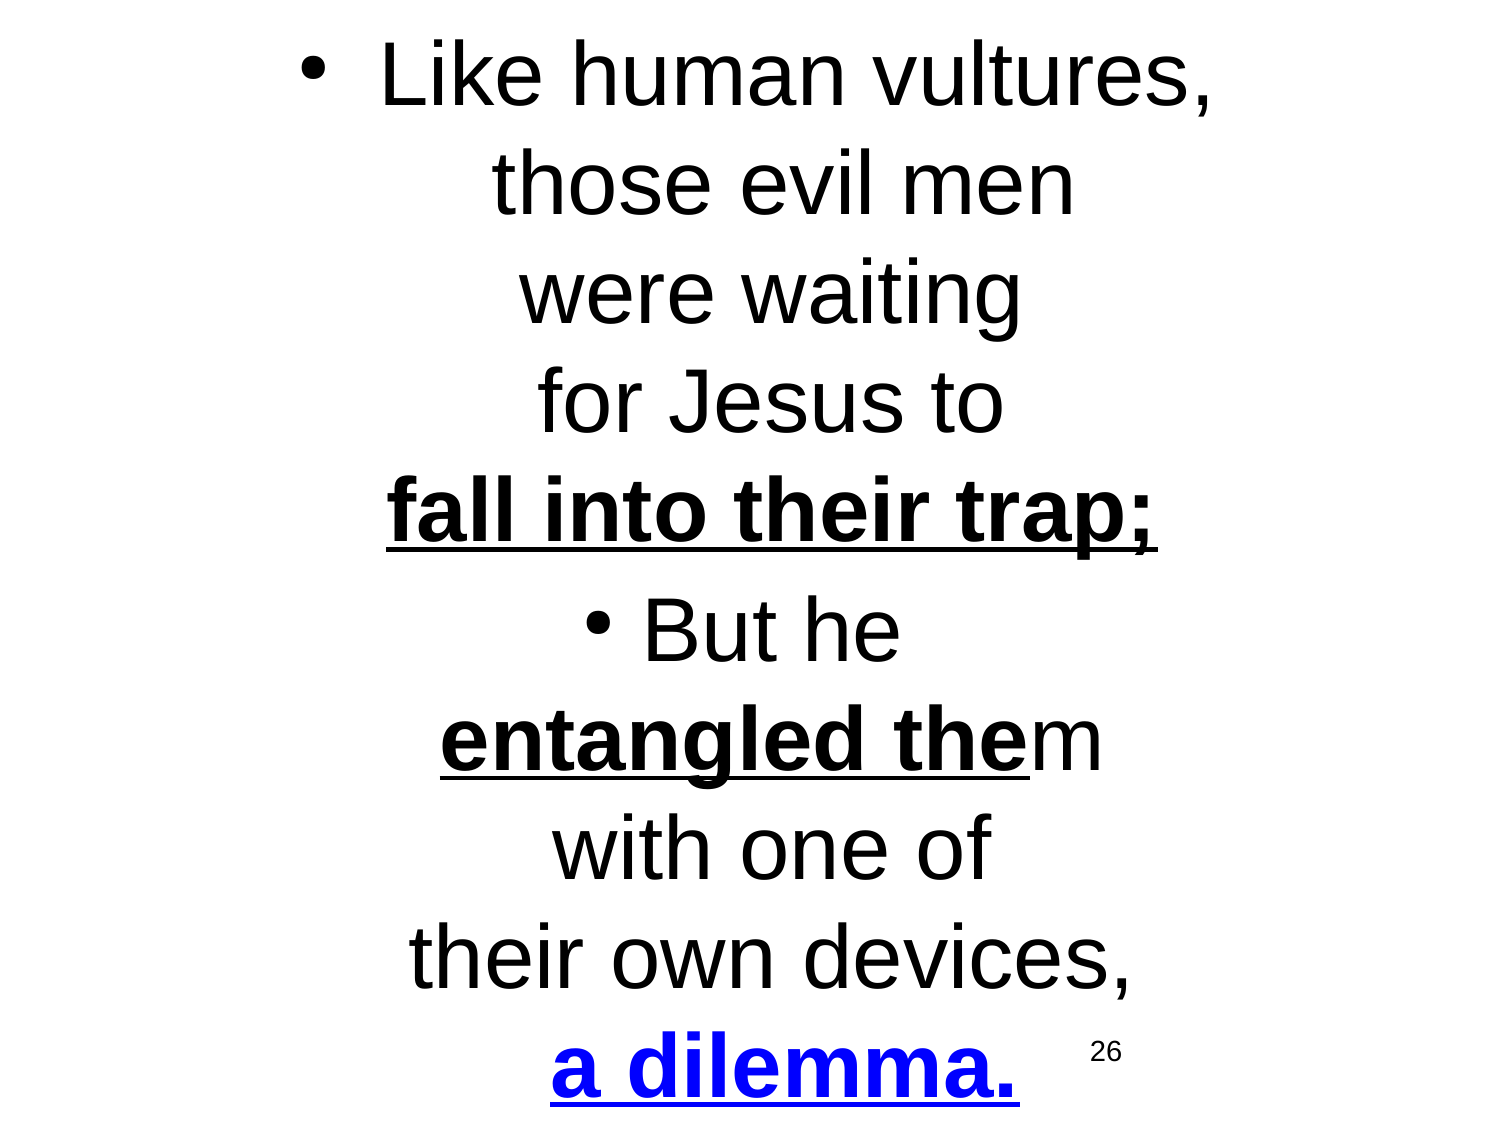

# Like human vultures, those evil men were waiting for Jesus to fall into their trap;
But he
entangled them
with one of
their own devices,
a dilemma.
26